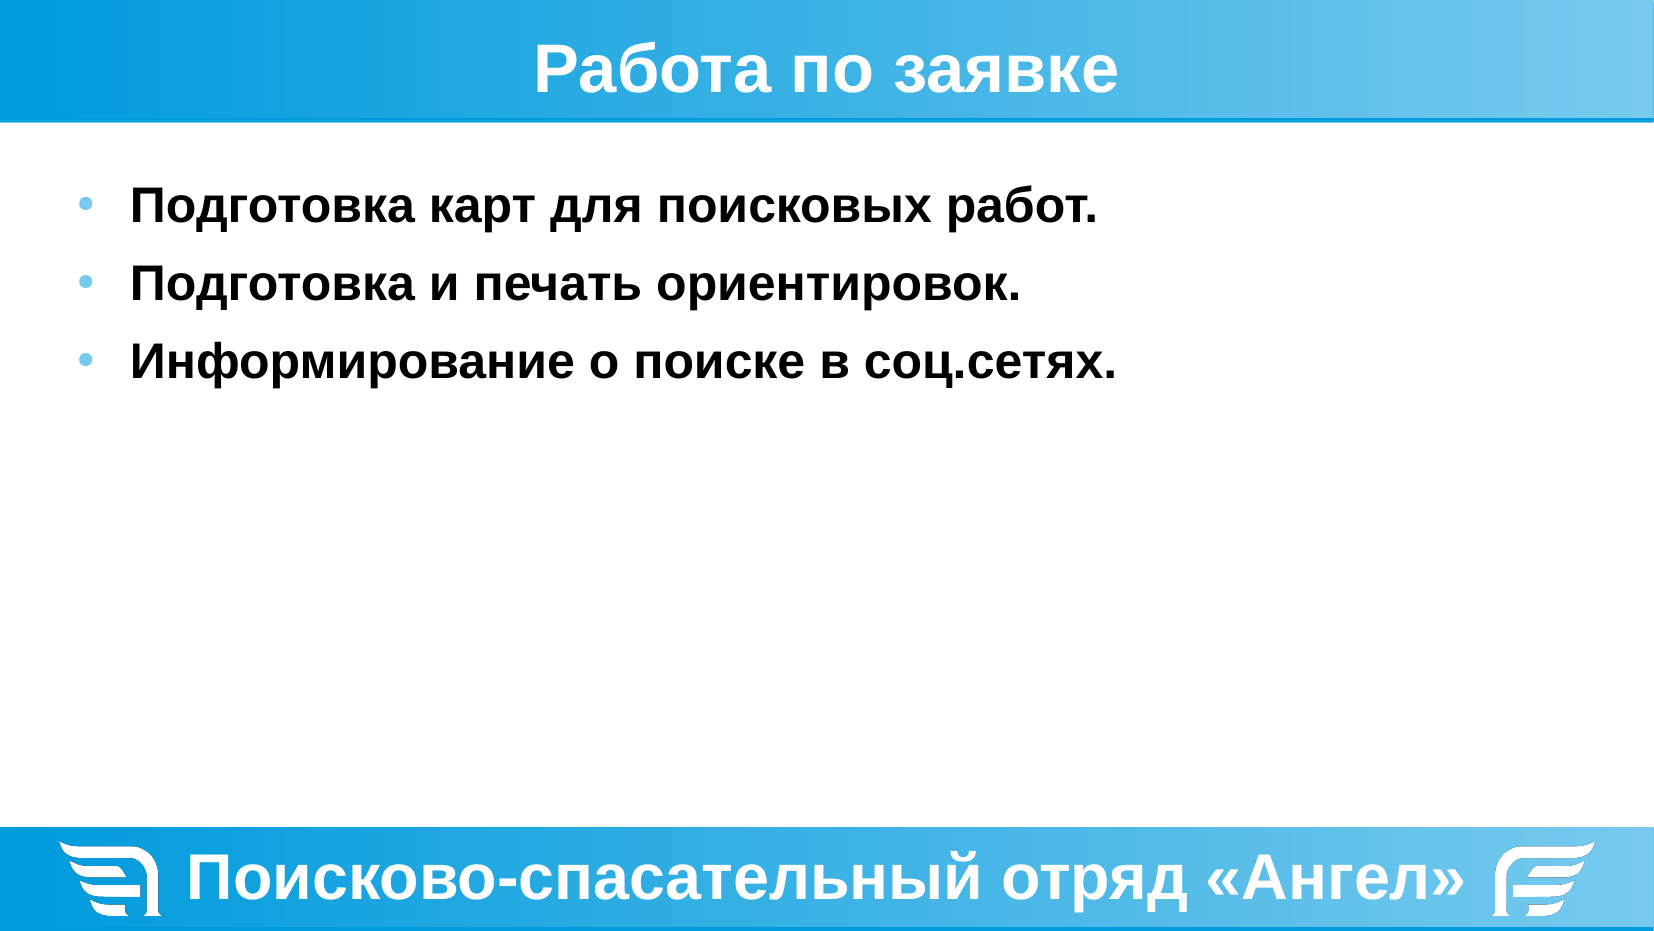

# Работа по заявке
Подготовка карт для поисковых работ.
Подготовка и печать ориентировок.
Информирование о поиске в соц.сетях.